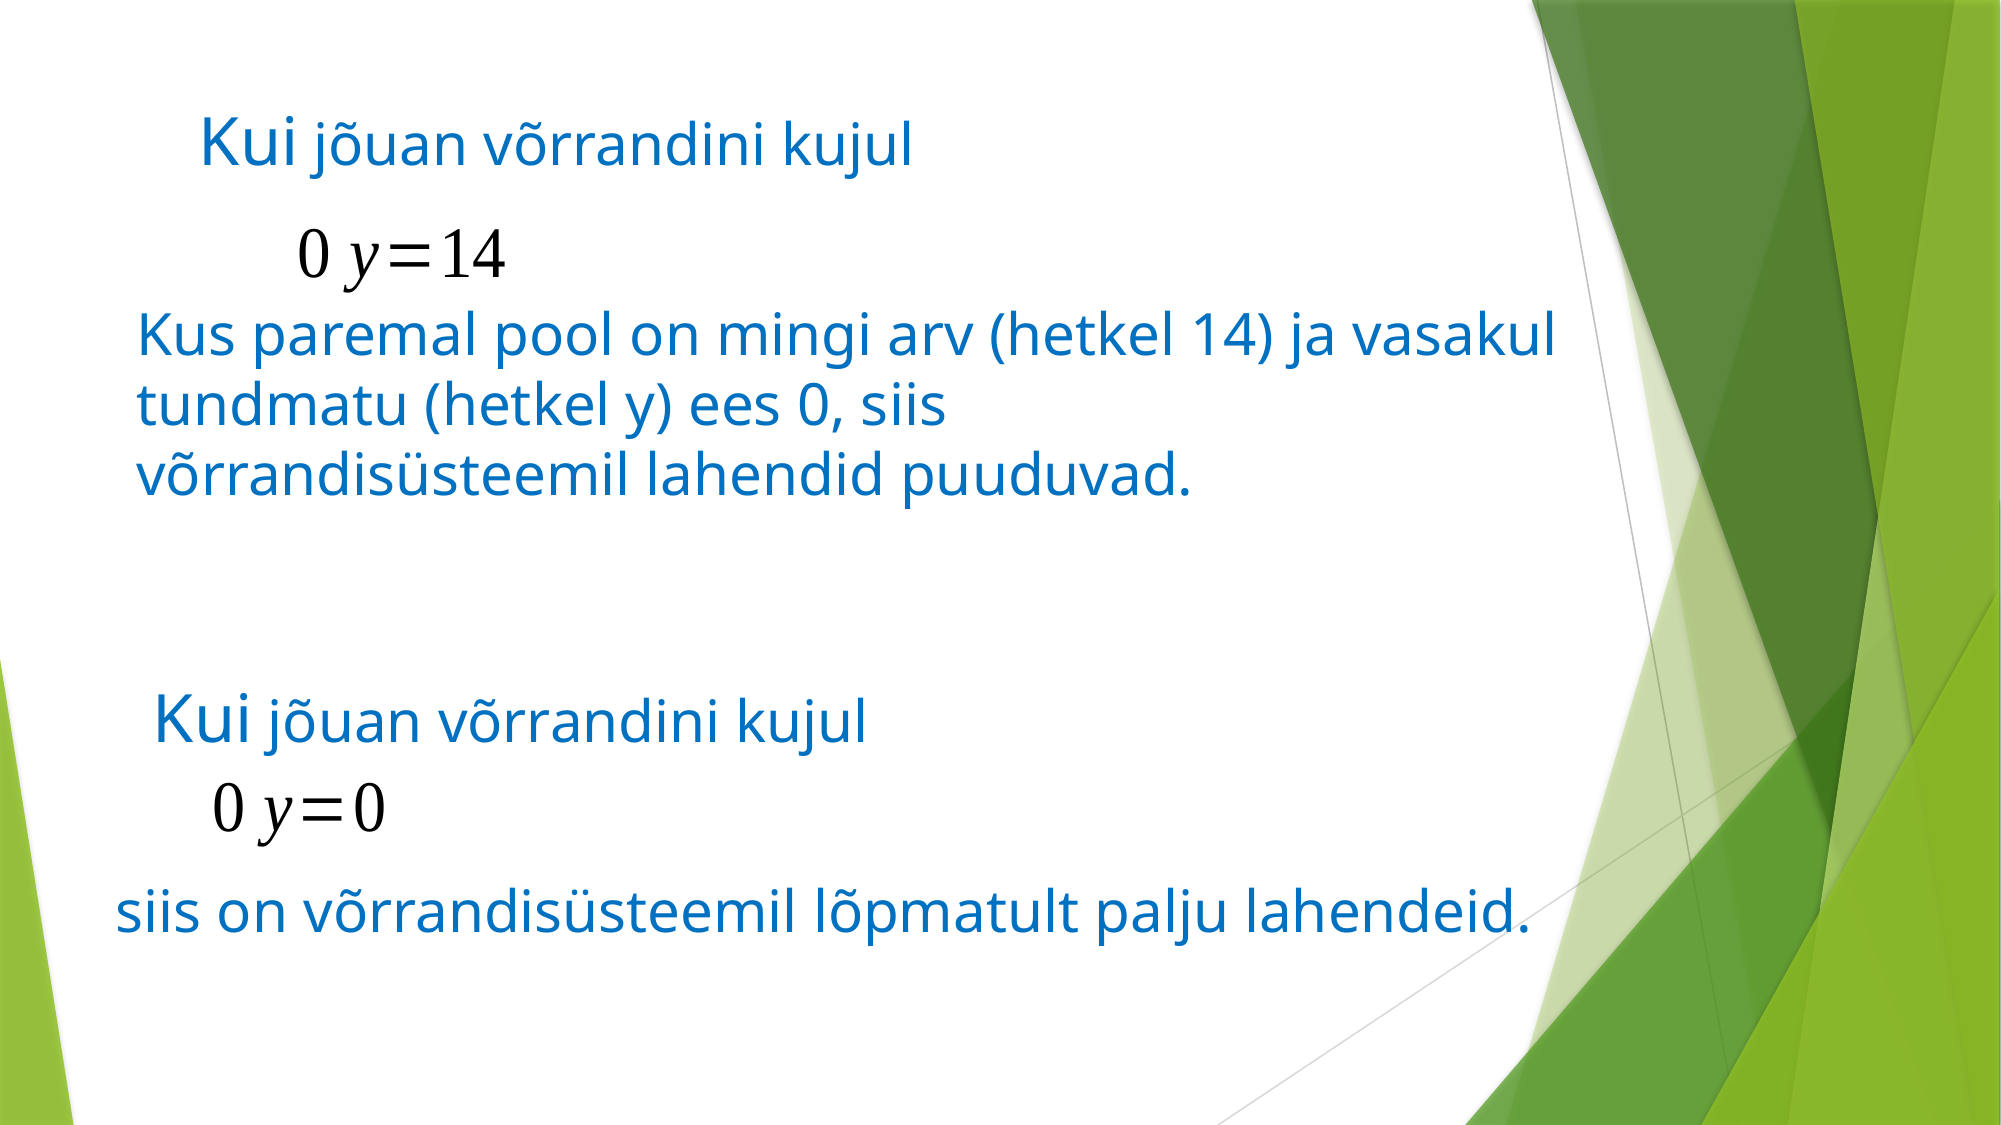

Kui jõuan võrrandini kujul
Kus paremal pool on mingi arv (hetkel 14) ja vasakul
tundmatu (hetkel y) ees 0, siis
võrrandisüsteemil lahendid puuduvad.
Kui jõuan võrrandini kujul
siis on võrrandisüsteemil lõpmatult palju lahendeid.